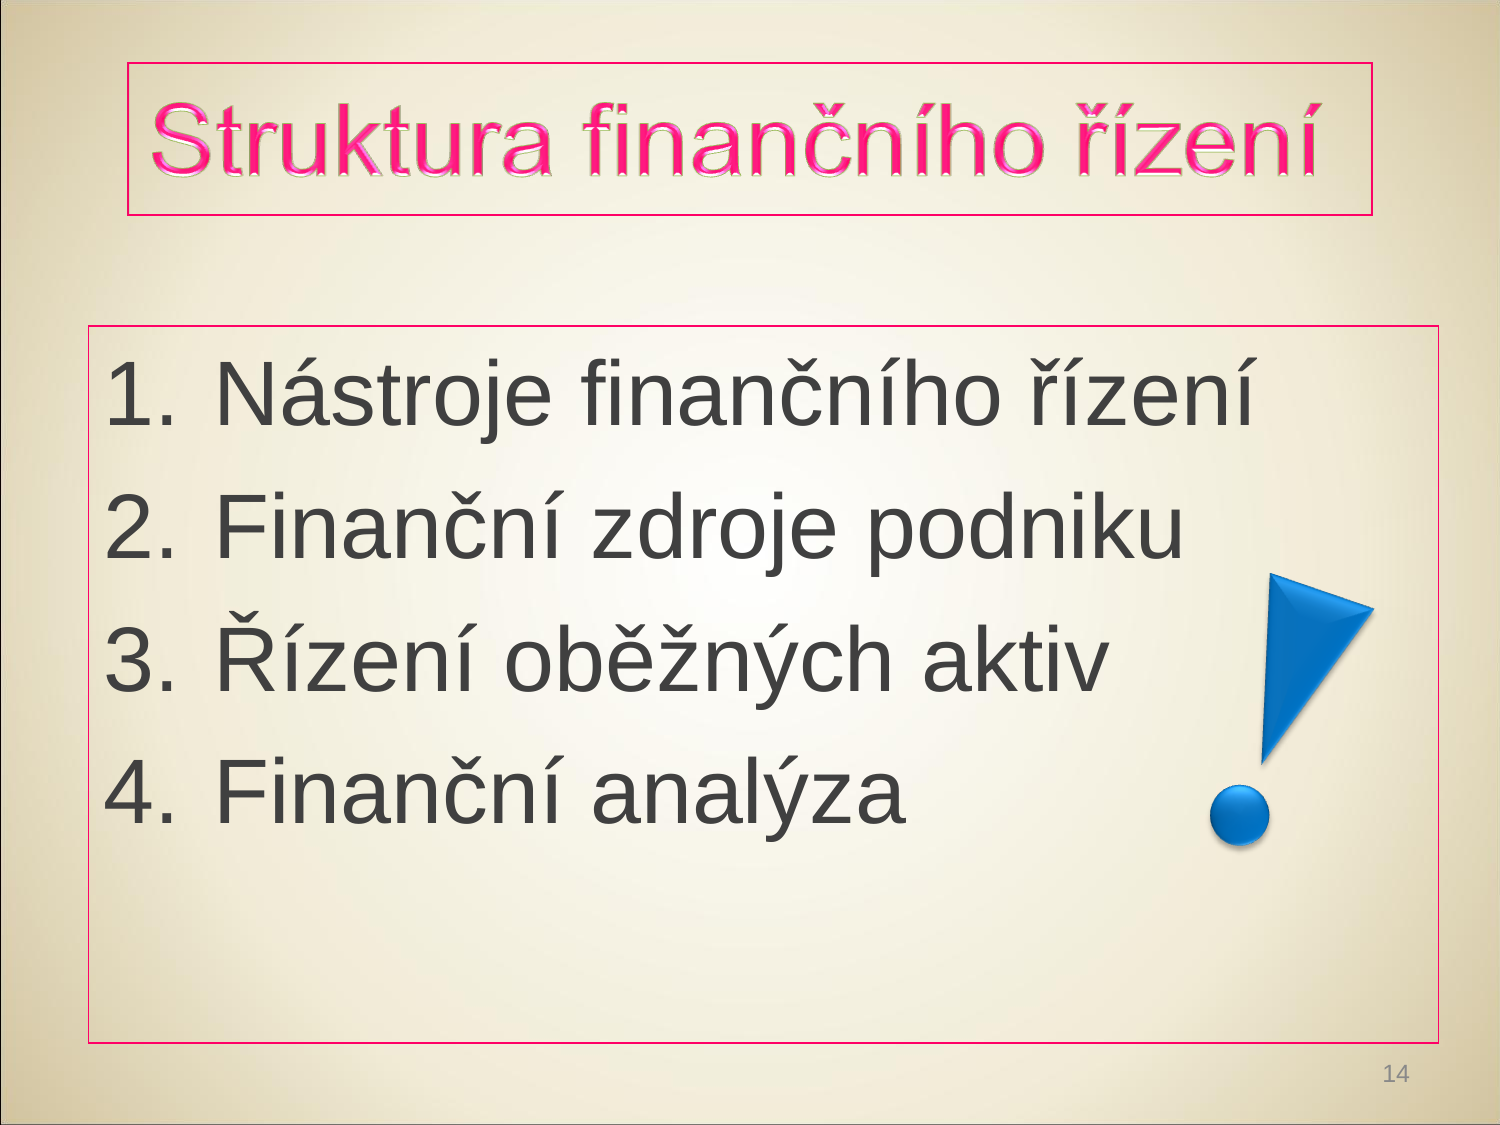

# Nástroje finančního řízení
 Finanční zdroje podniku
 Řízení oběžných aktiv
 Finanční analýza